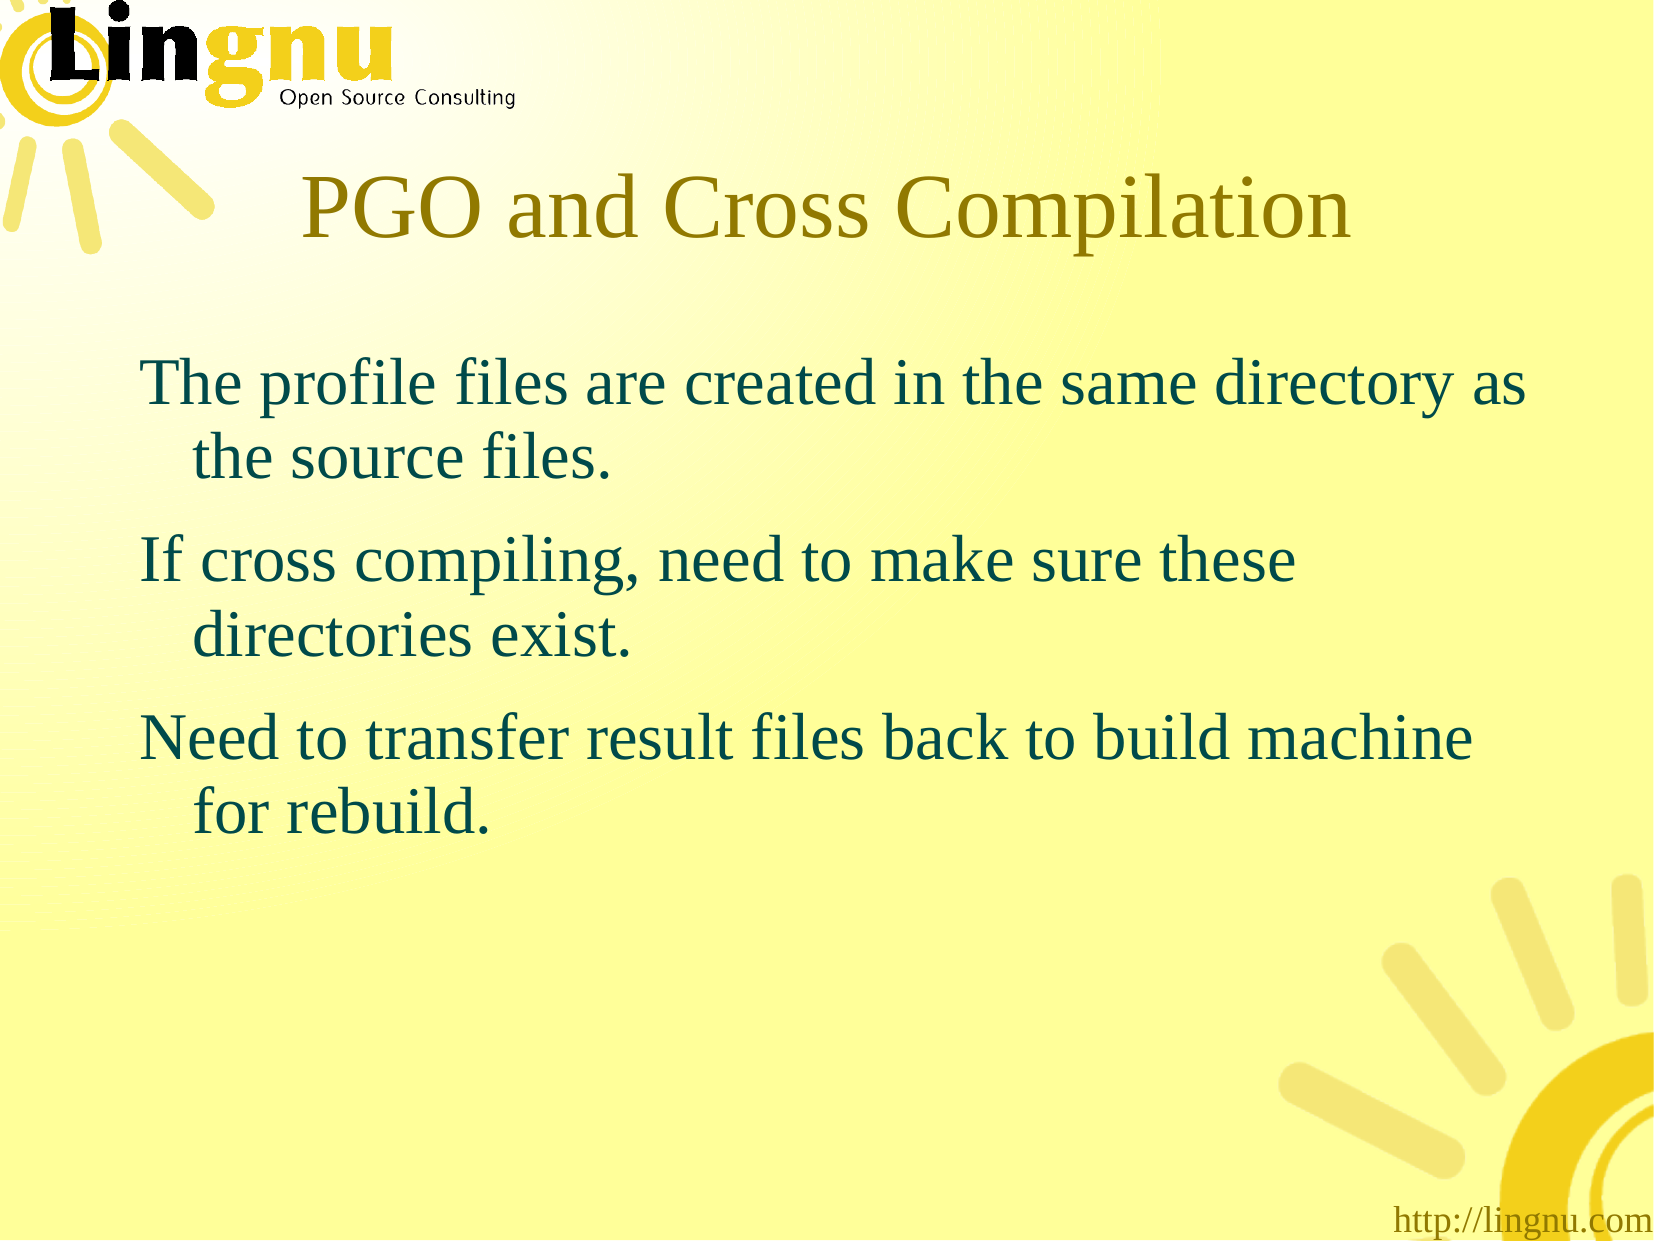

# PGO and Cross Compilation
The profile files are created in the same directory as the source files.
If cross compiling, need to make sure these directories exist.
Need to transfer result files back to build machine for rebuild.